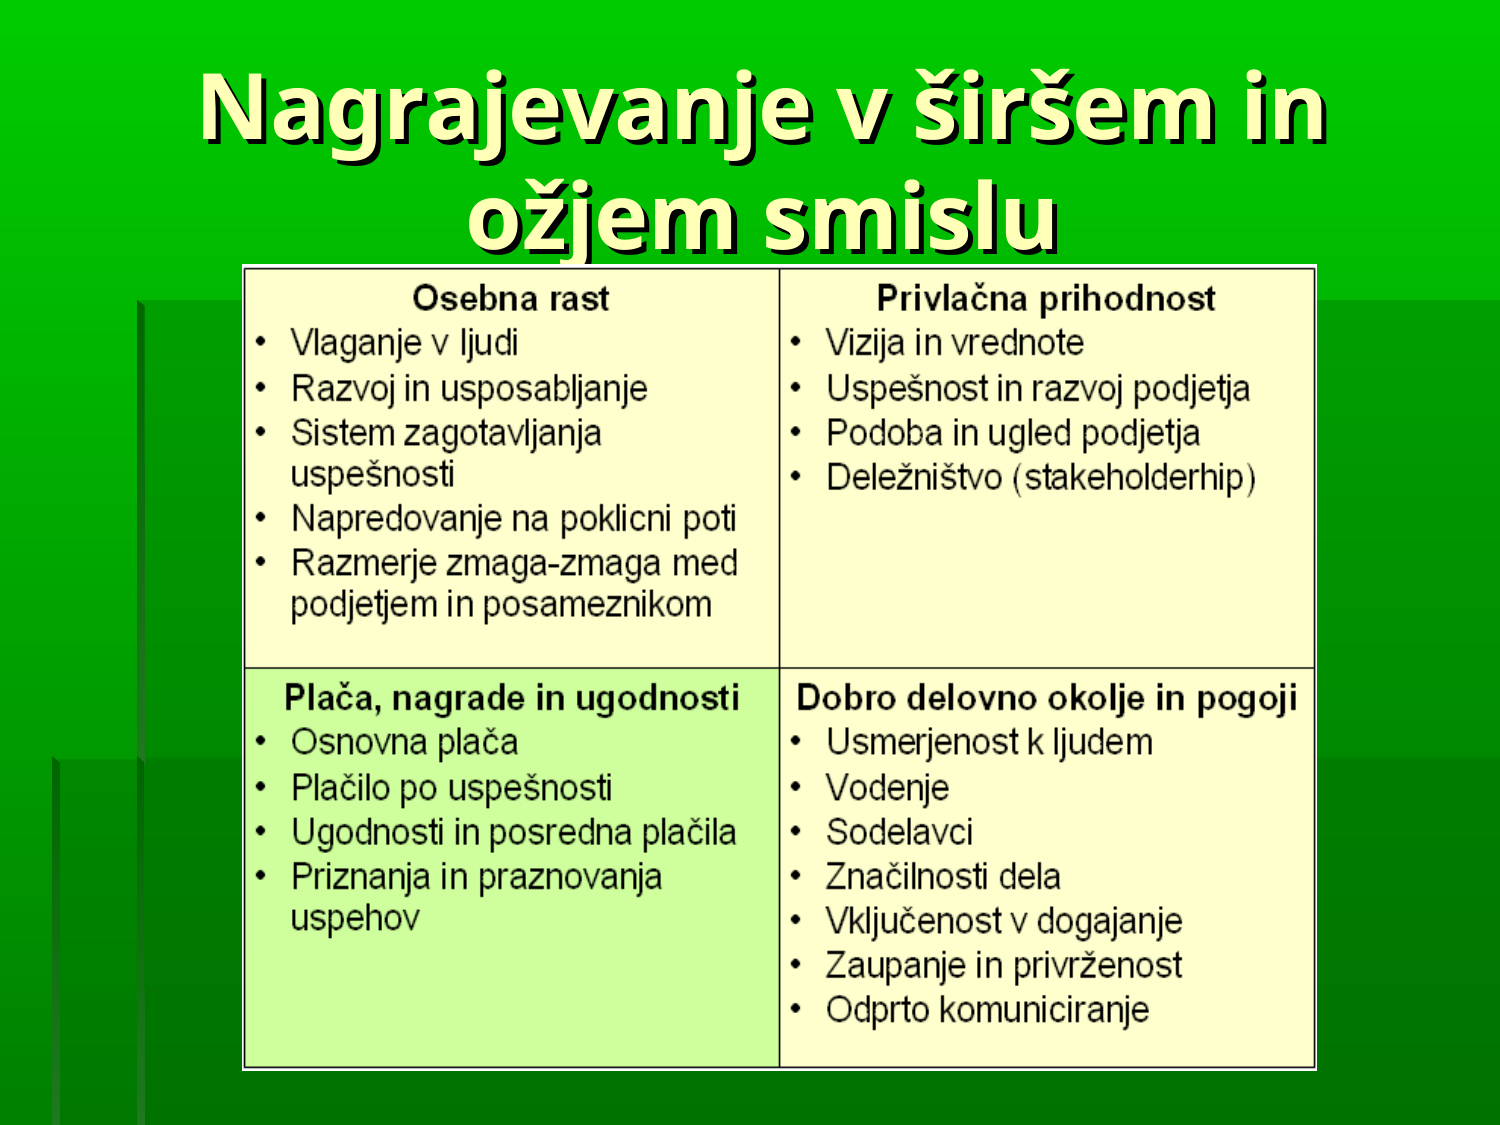

# Nagrajevanje v širšem in ožjem smislu